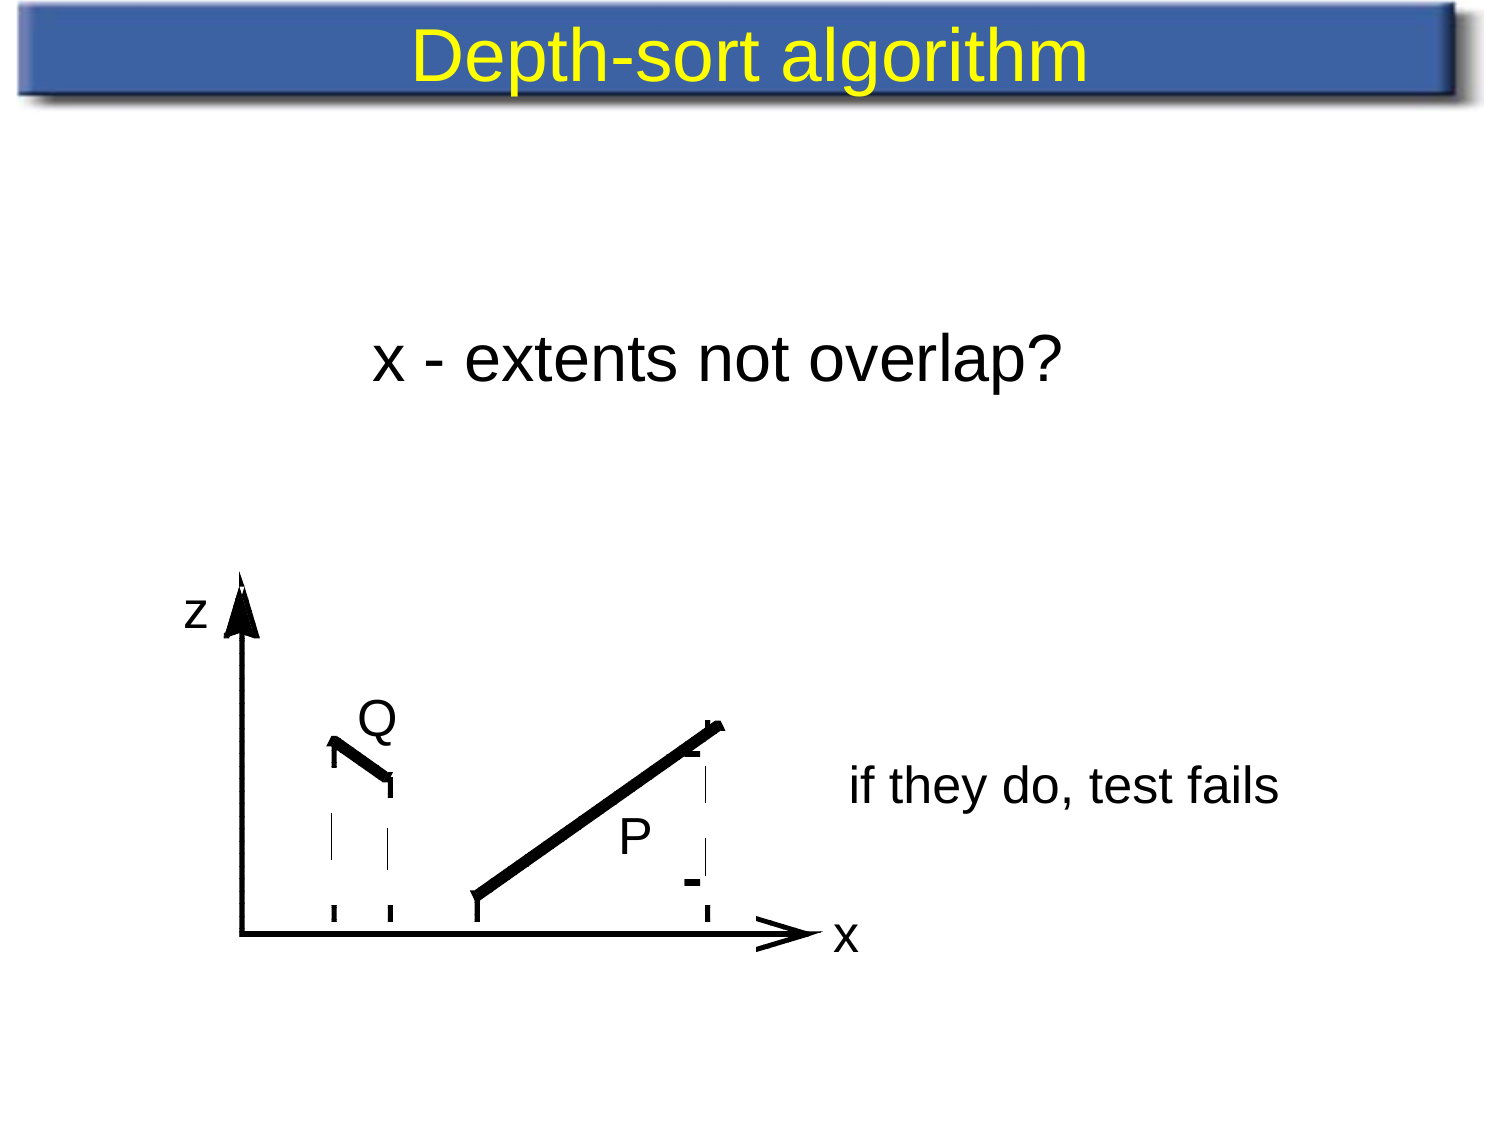

# Depth-sort algorithm
x - extents not overlap?
z
Q
if they do, test fails
P
x